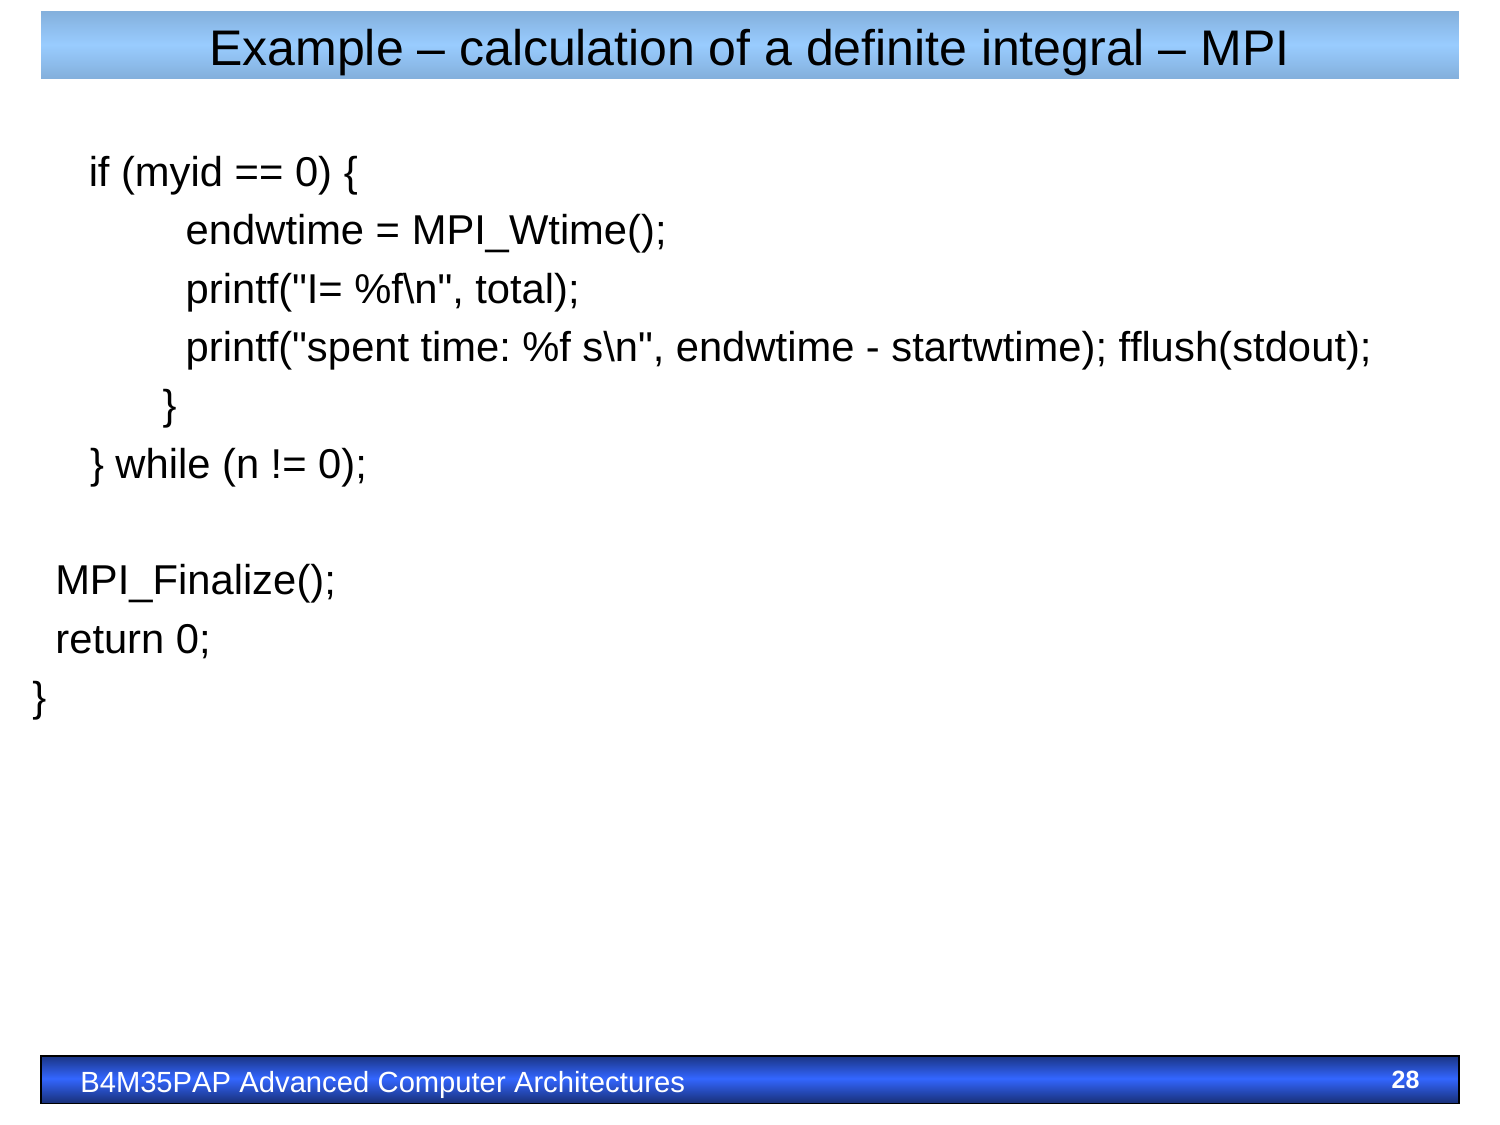

# Example – calculation of a definite integral – MPI
	if (myid == 0) {
		 endwtime = MPI_Wtime();
		 printf("I= %f\n", total);
		 printf("spent time: %f s\n", endwtime - startwtime); fflush(stdout);
		}
 } while (n != 0);
 MPI_Finalize();
 return 0;
}